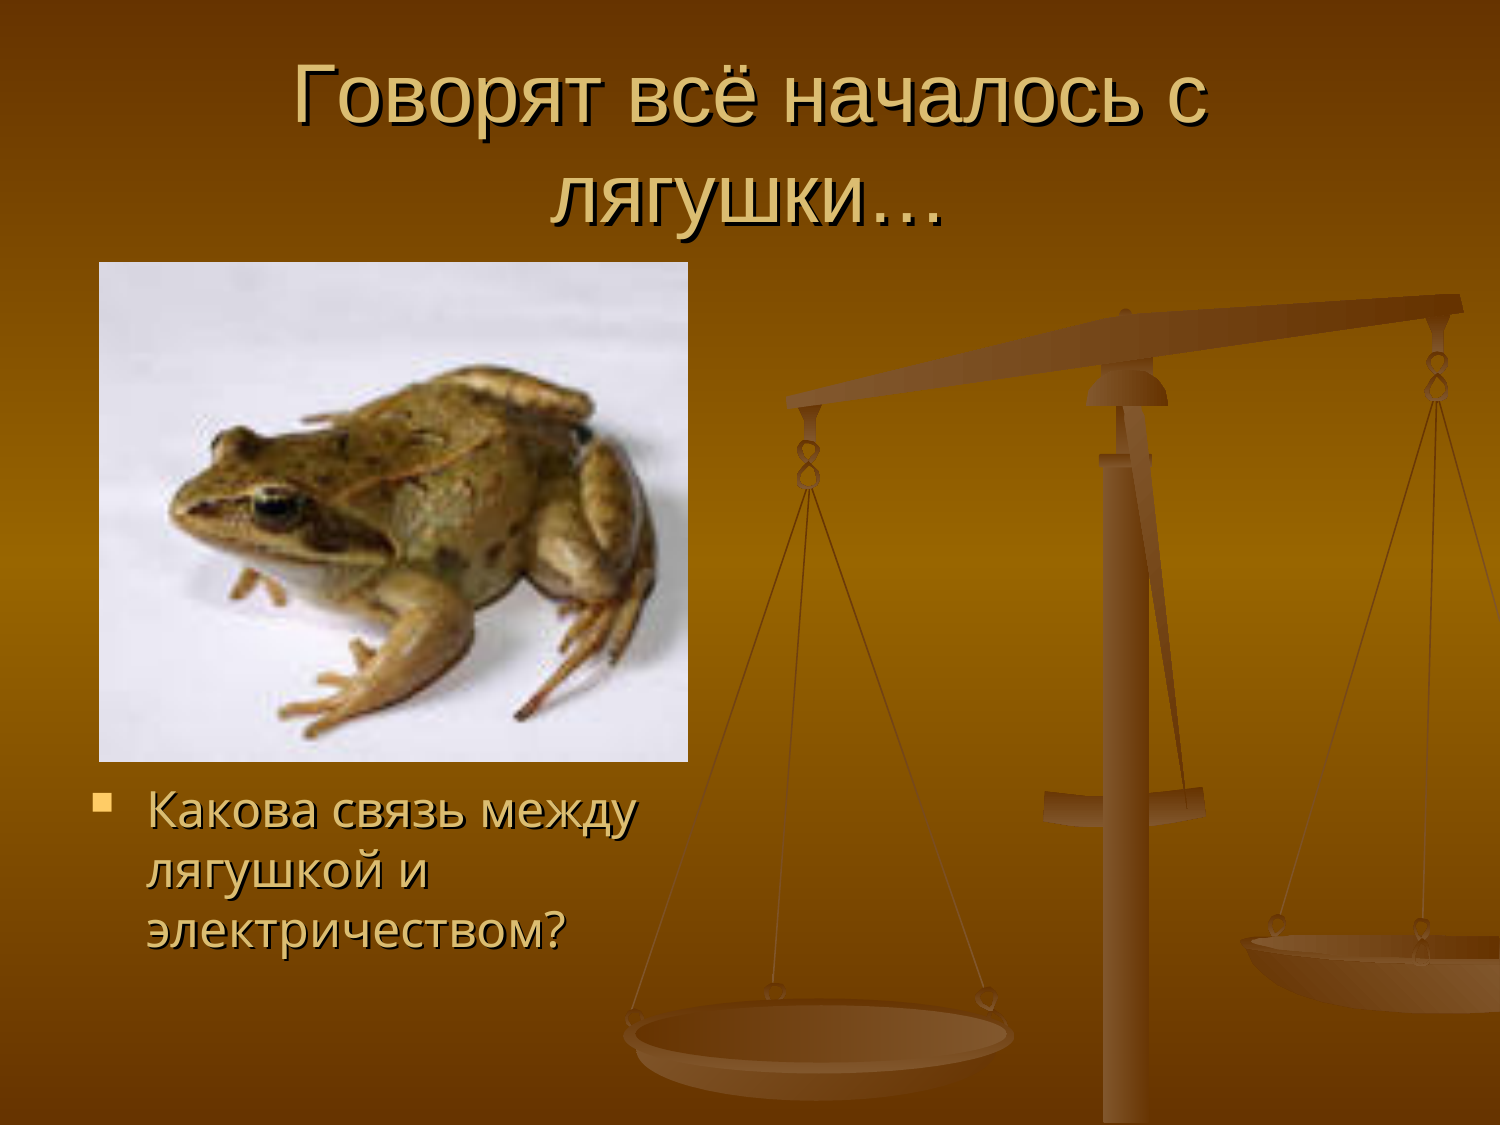

# Говорят всё началось с лягушки…
Какова связь между лягушкой и электричеством?